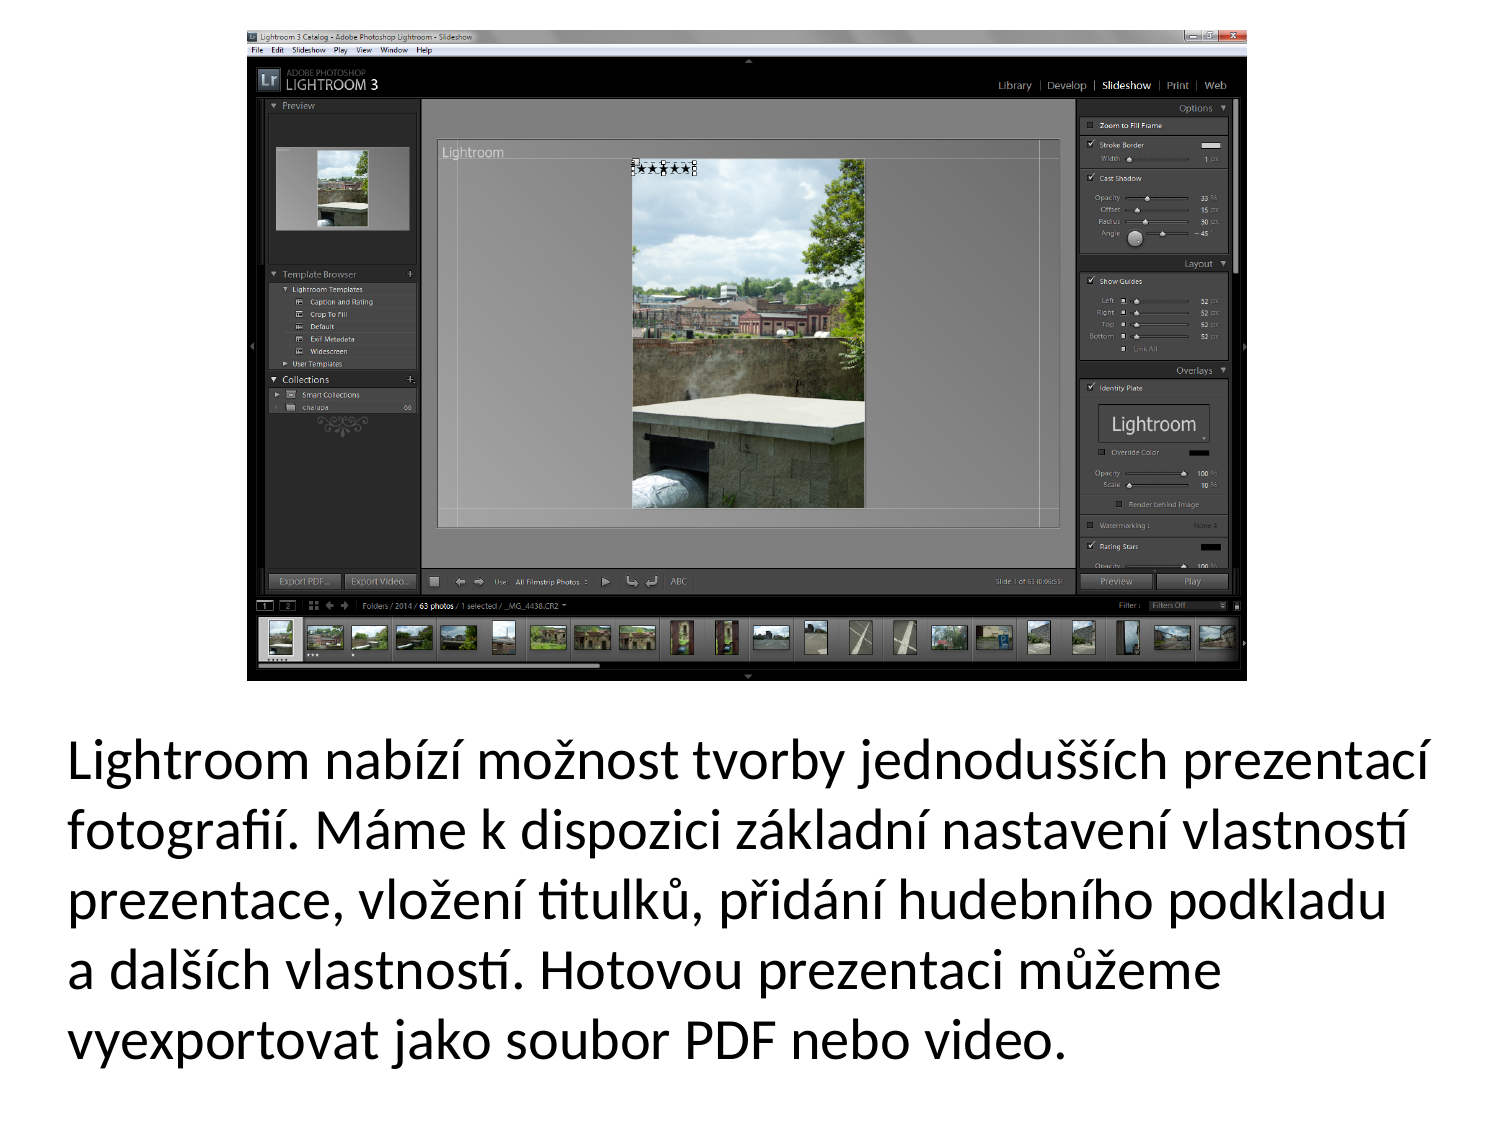

Lightroom nabízí možnost tvorby jednodušších prezentací fotografií. Máme k dispozici základní nastavení vlastností prezentace, vložení titulků, přidání hudebního podkladu
a dalších vlastností. Hotovou prezentaci můžeme vyexportovat jako soubor PDF nebo video.